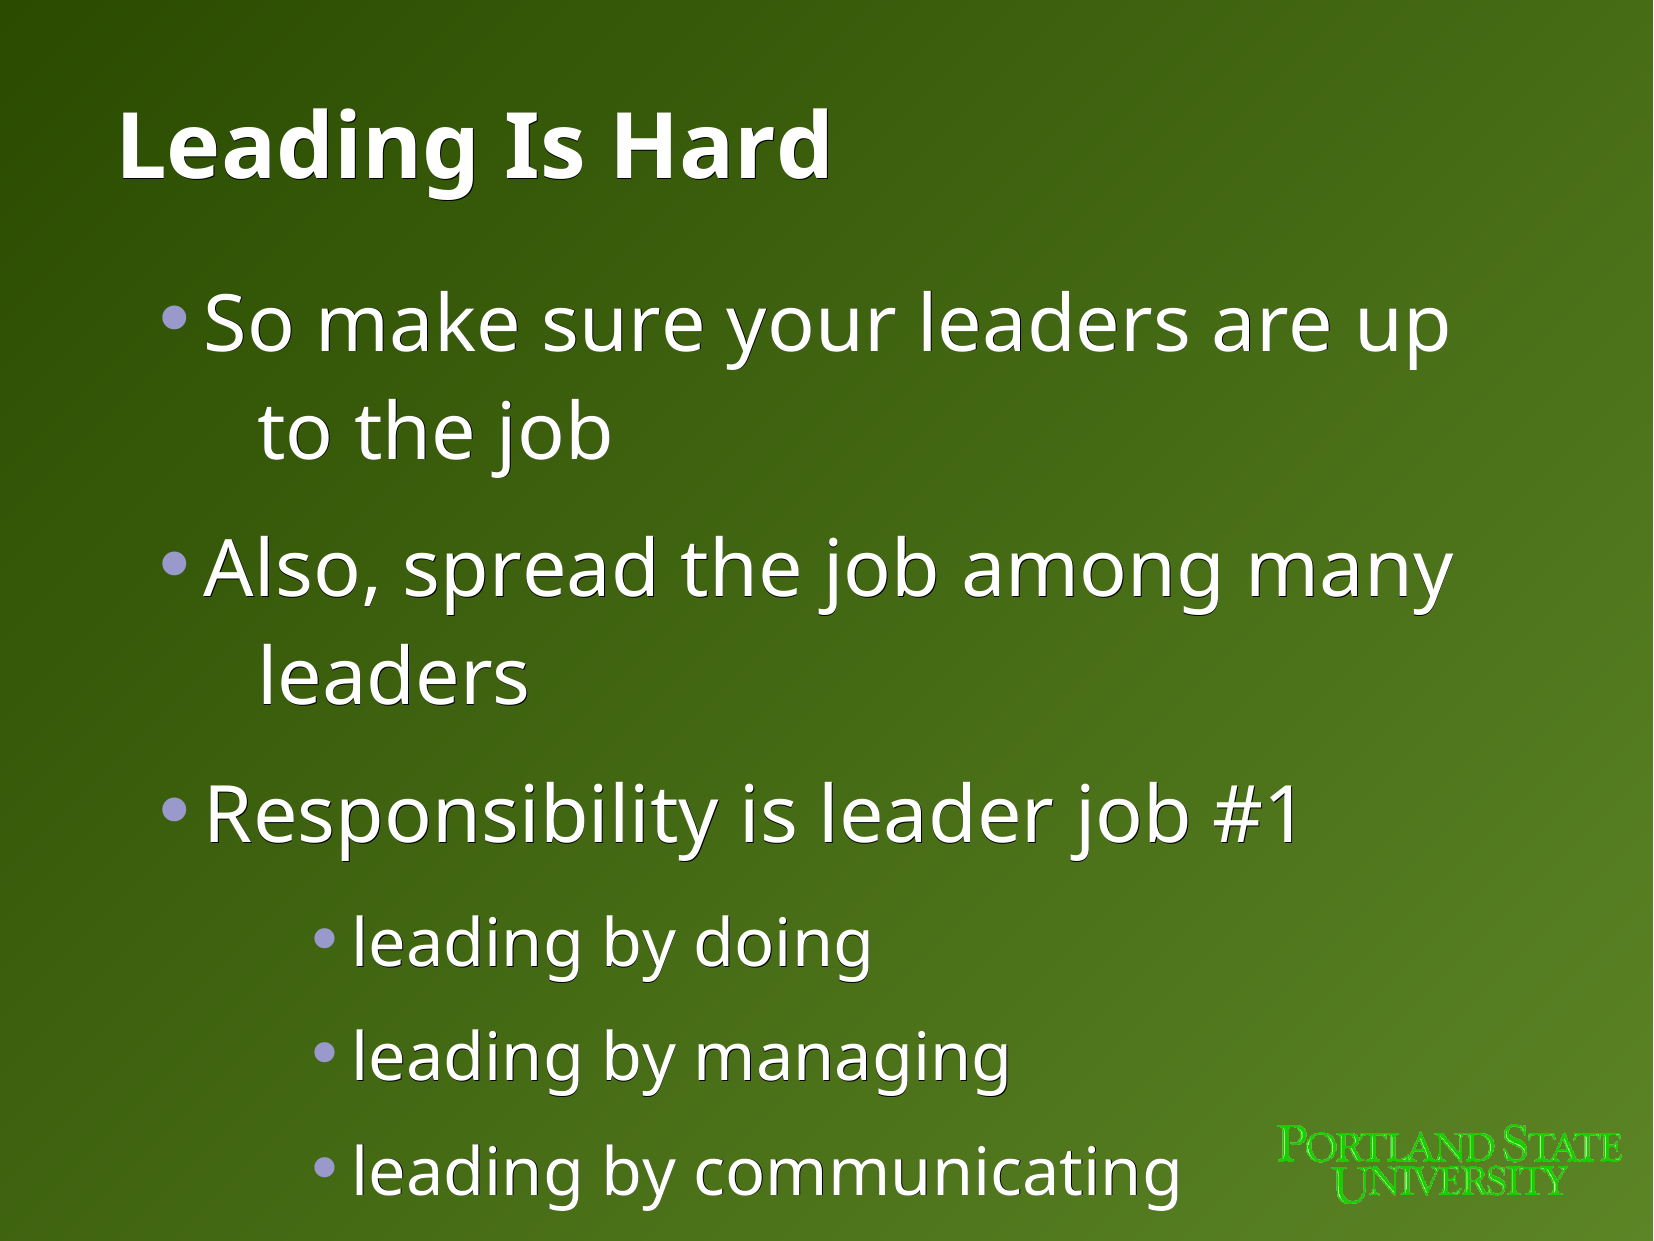

# Leading Is Hard
So make sure your leaders are up to the job
Also, spread the job among many leaders
Responsibility is leader job #1
leading by doing
leading by managing
leading by communicating